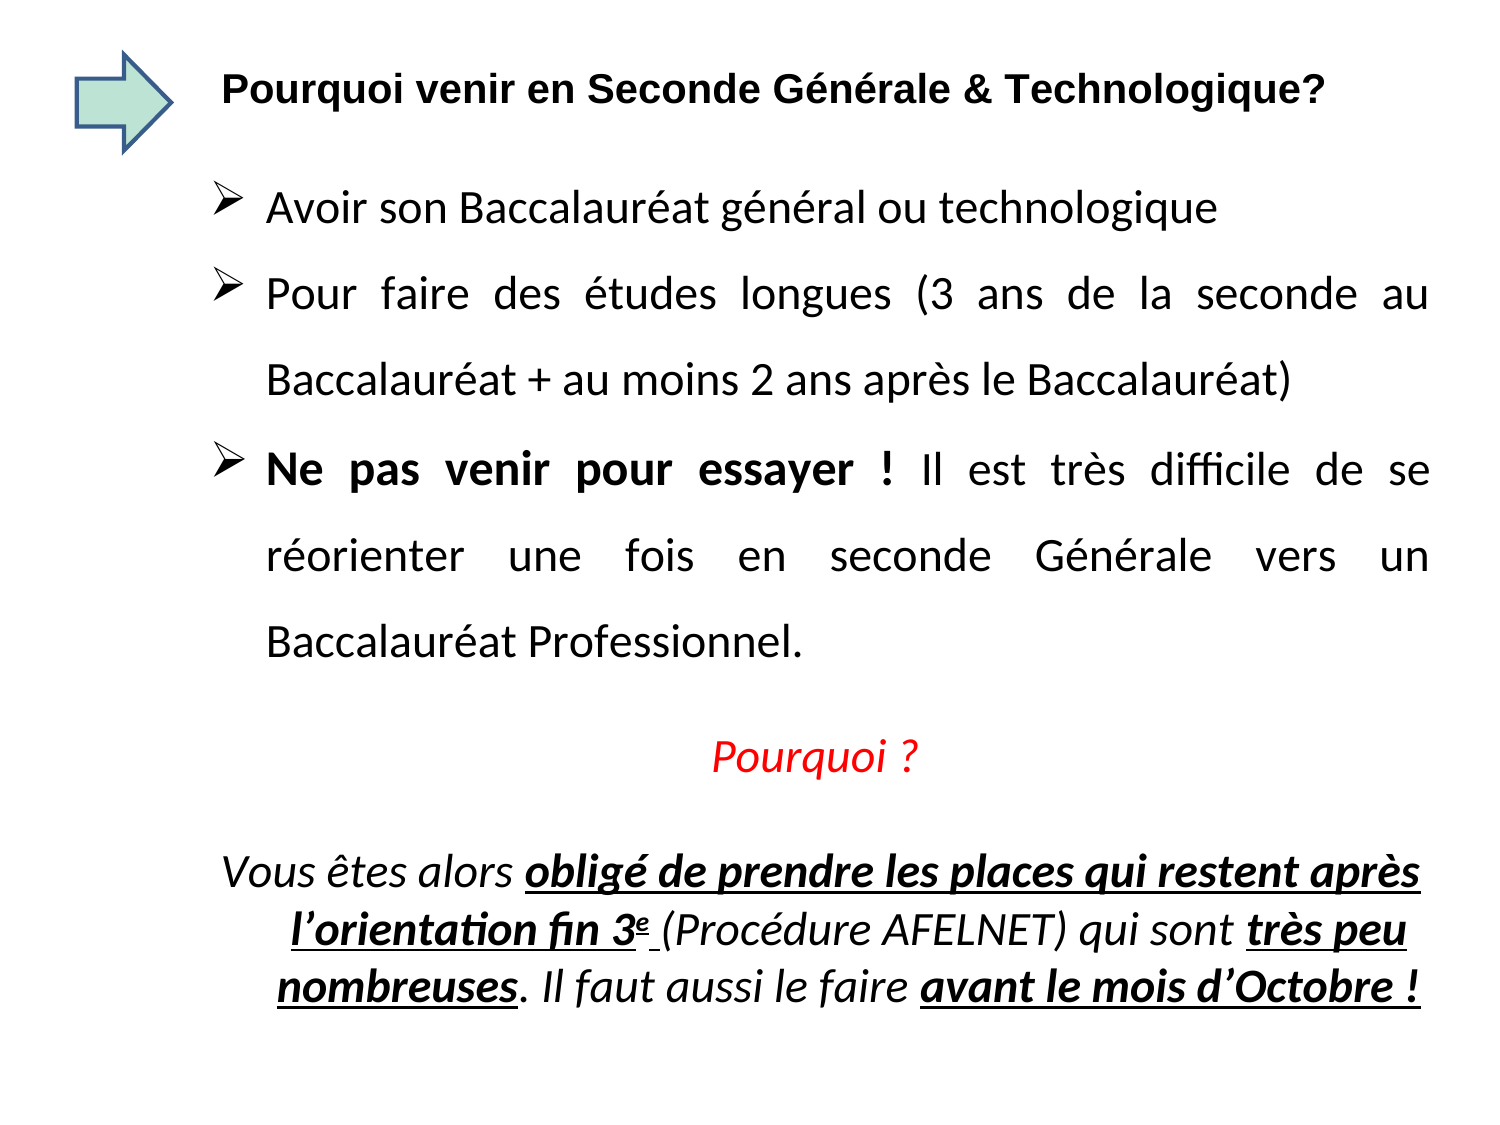

Pourquoi venir en Seconde Générale & Technologique?
Avoir son Baccalauréat général ou technologique
Pour faire des études longues (3 ans de la seconde au Baccalauréat + au moins 2 ans après le Baccalauréat)
Ne pas venir pour essayer ! Il est très difficile de se réorienter une fois en seconde Générale vers un Baccalauréat Professionnel.
Pourquoi ?
Vous êtes alors obligé de prendre les places qui restent après l’orientation fin 3e (Procédure AFELNET) qui sont très peu nombreuses. Il faut aussi le faire avant le mois d’Octobre !